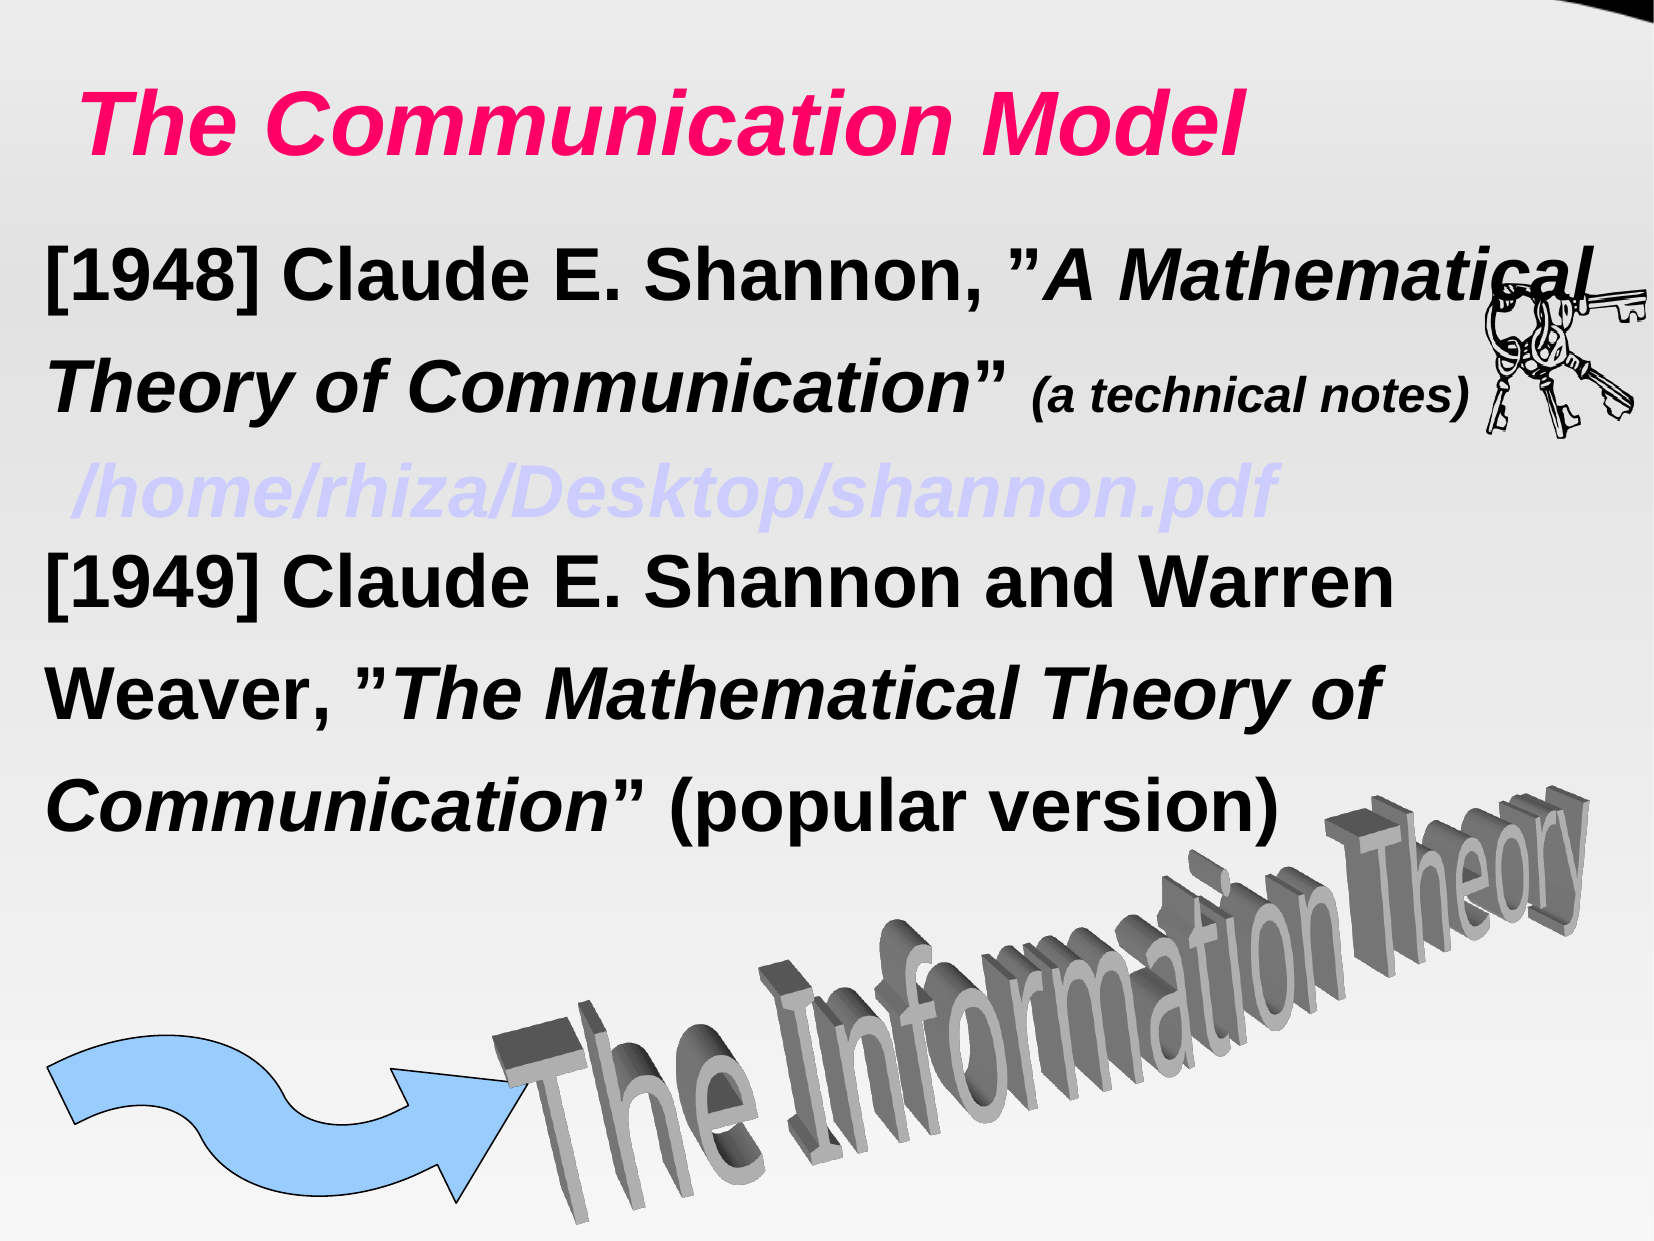

# The Communication Model
[1948] Claude E. Shannon, ”A Mathematical Theory of Communication” (a technical notes)‏
/home/rhiza/Desktop/shannon.pdf
[1949] Claude E. Shannon and Warren Weaver, ”The Mathematical Theory of Communication” (popular version)‏
The Information Theory